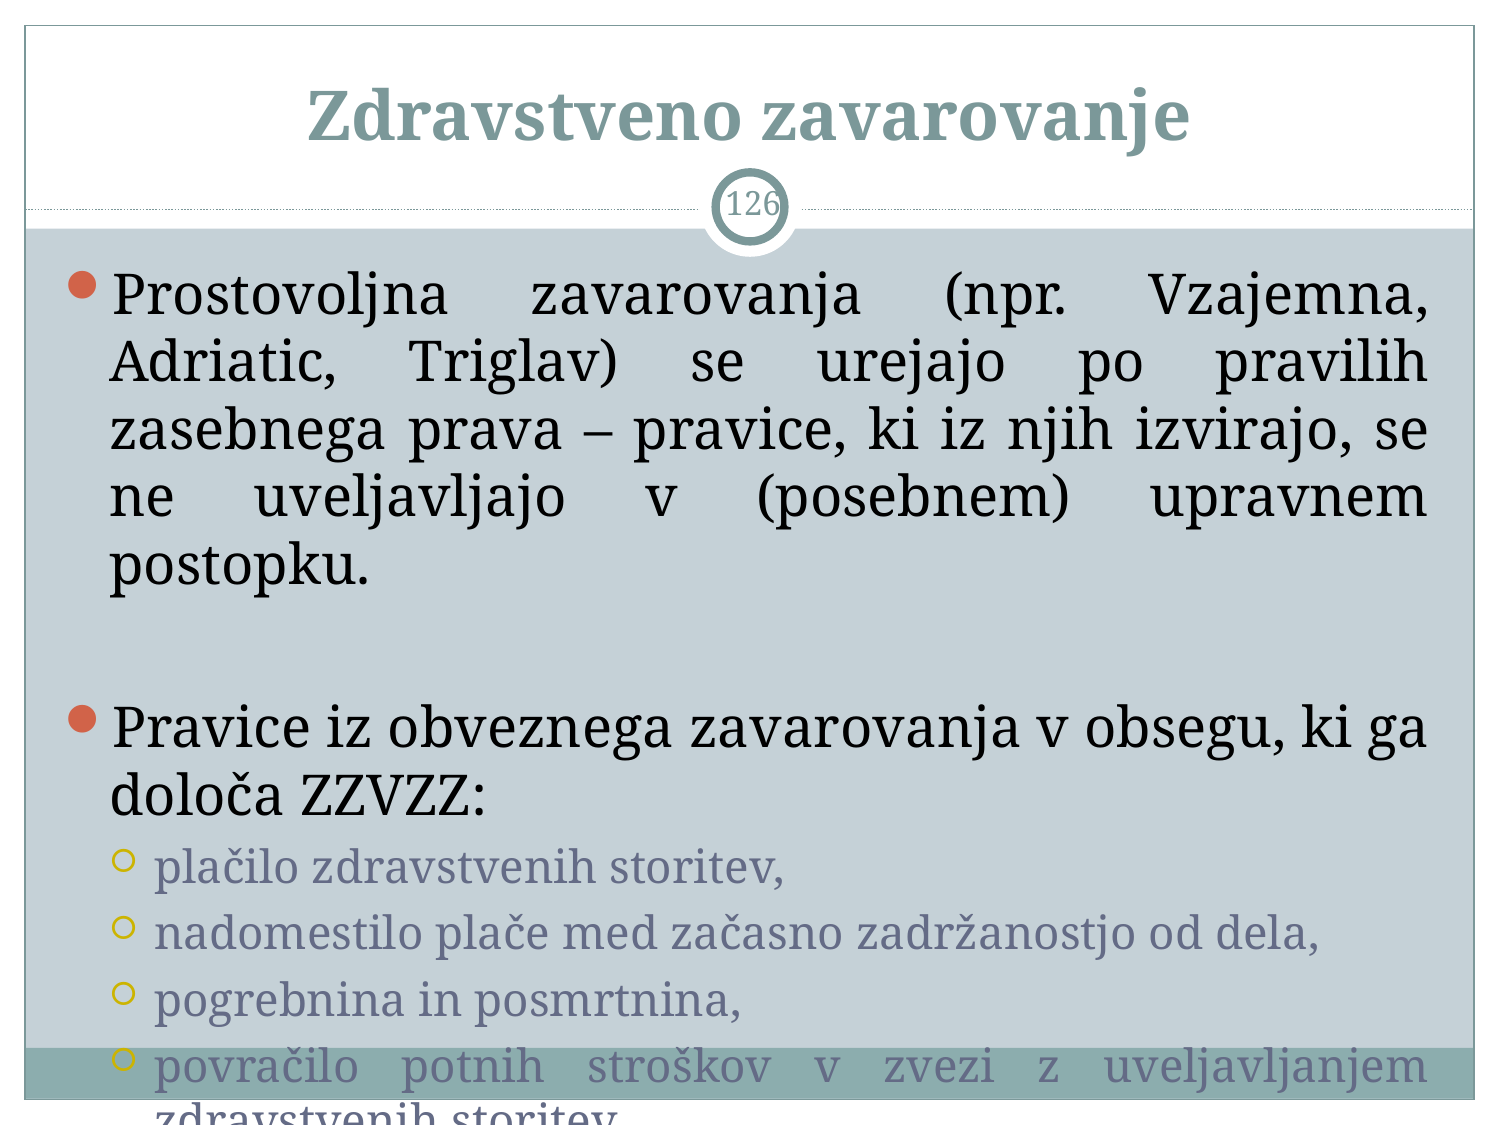

# Zdravstveno zavarovanje
Prostovoljna zavarovanja (npr. Vzajemna, Adriatic, Triglav) se urejajo po pravilih zasebnega prava – pravice, ki iz njih izvirajo, se ne uveljavljajo v (posebnem) upravnem postopku.
Pravice iz obveznega zavarovanja v obsegu, ki ga določa ZZVZZ:
plačilo zdravstvenih storitev,
nadomestilo plače med začasno zadržanostjo od dela,
pogrebnina in posmrtnina,
povračilo potnih stroškov v zvezi z uveljavljanjem zdravstvenih storitev.